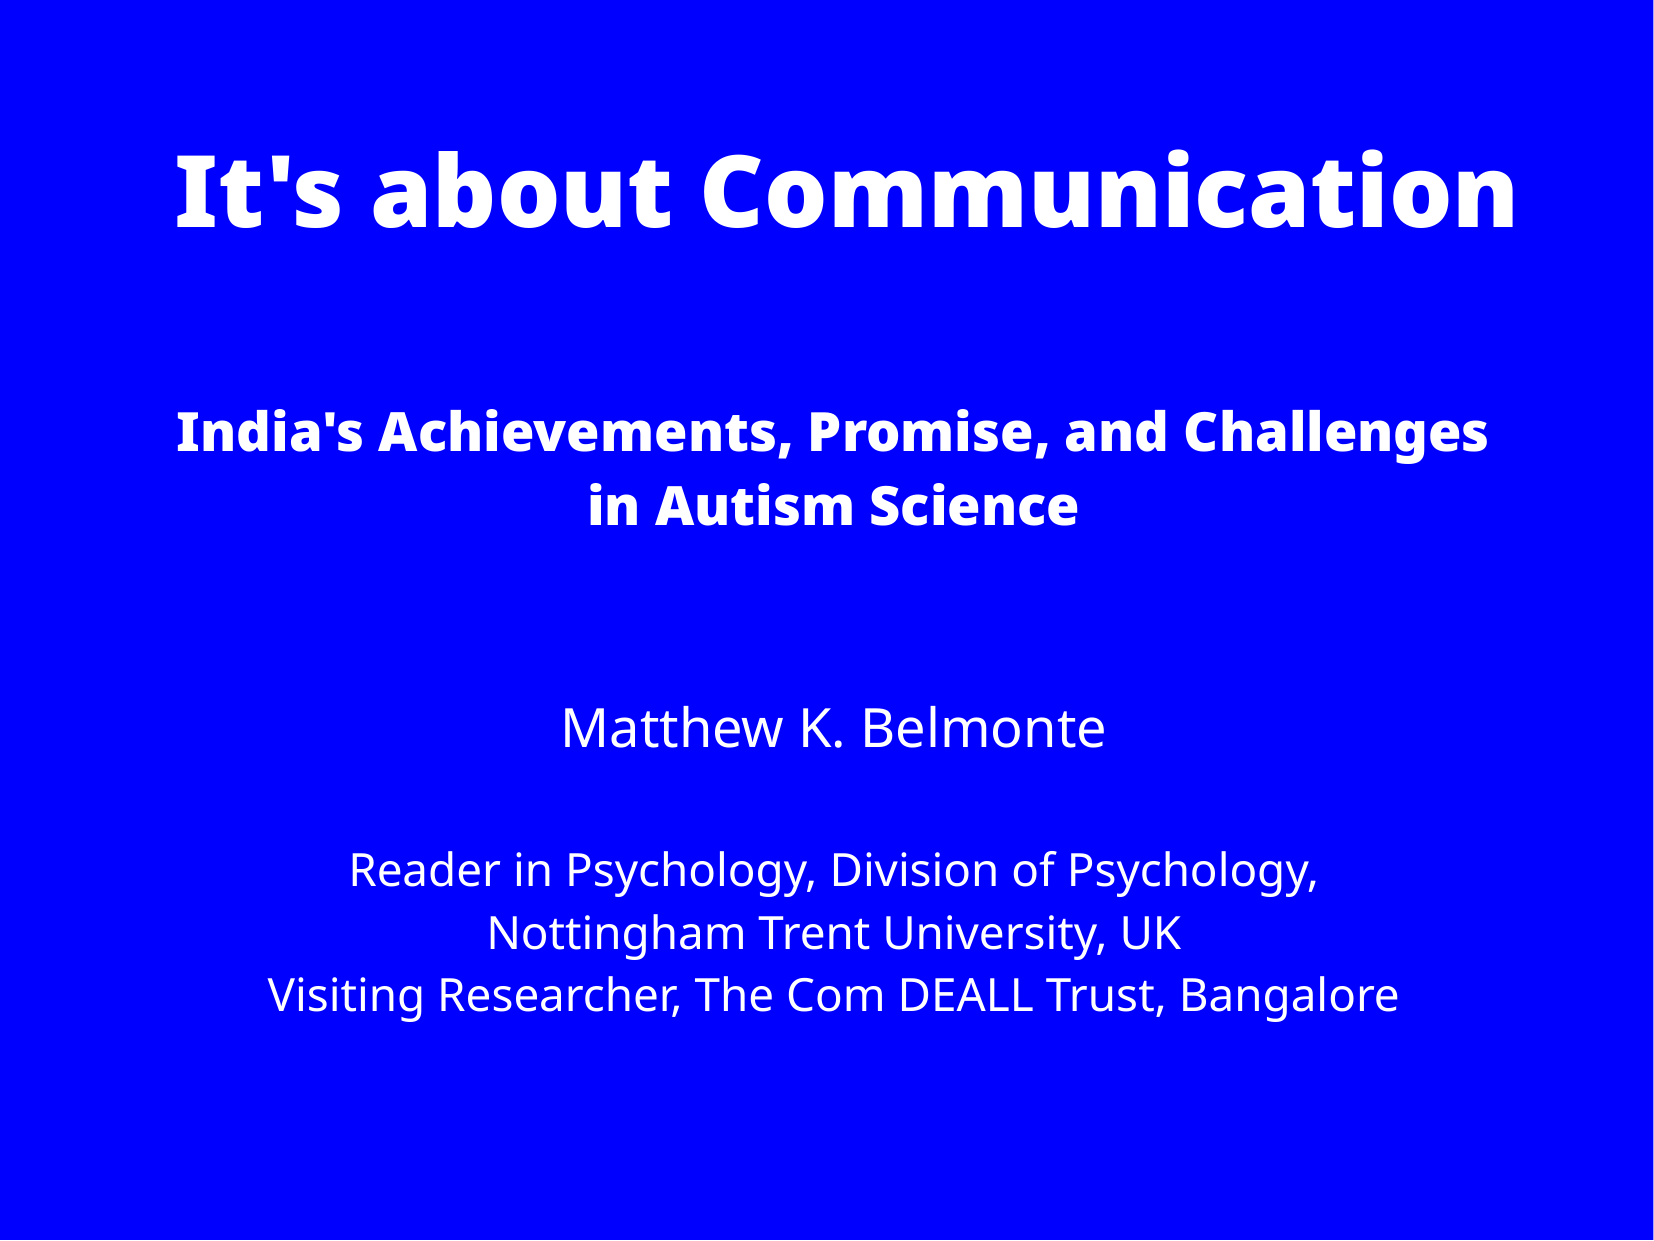

# It's about Communication India's Achievements, Promise, and Challenges in Autism Science Matthew K. Belmonte Reader in Psychology, Division of Psychology, Nottingham Trent University, UK Visiting Researcher, The Com DEALL Trust, Bangalore